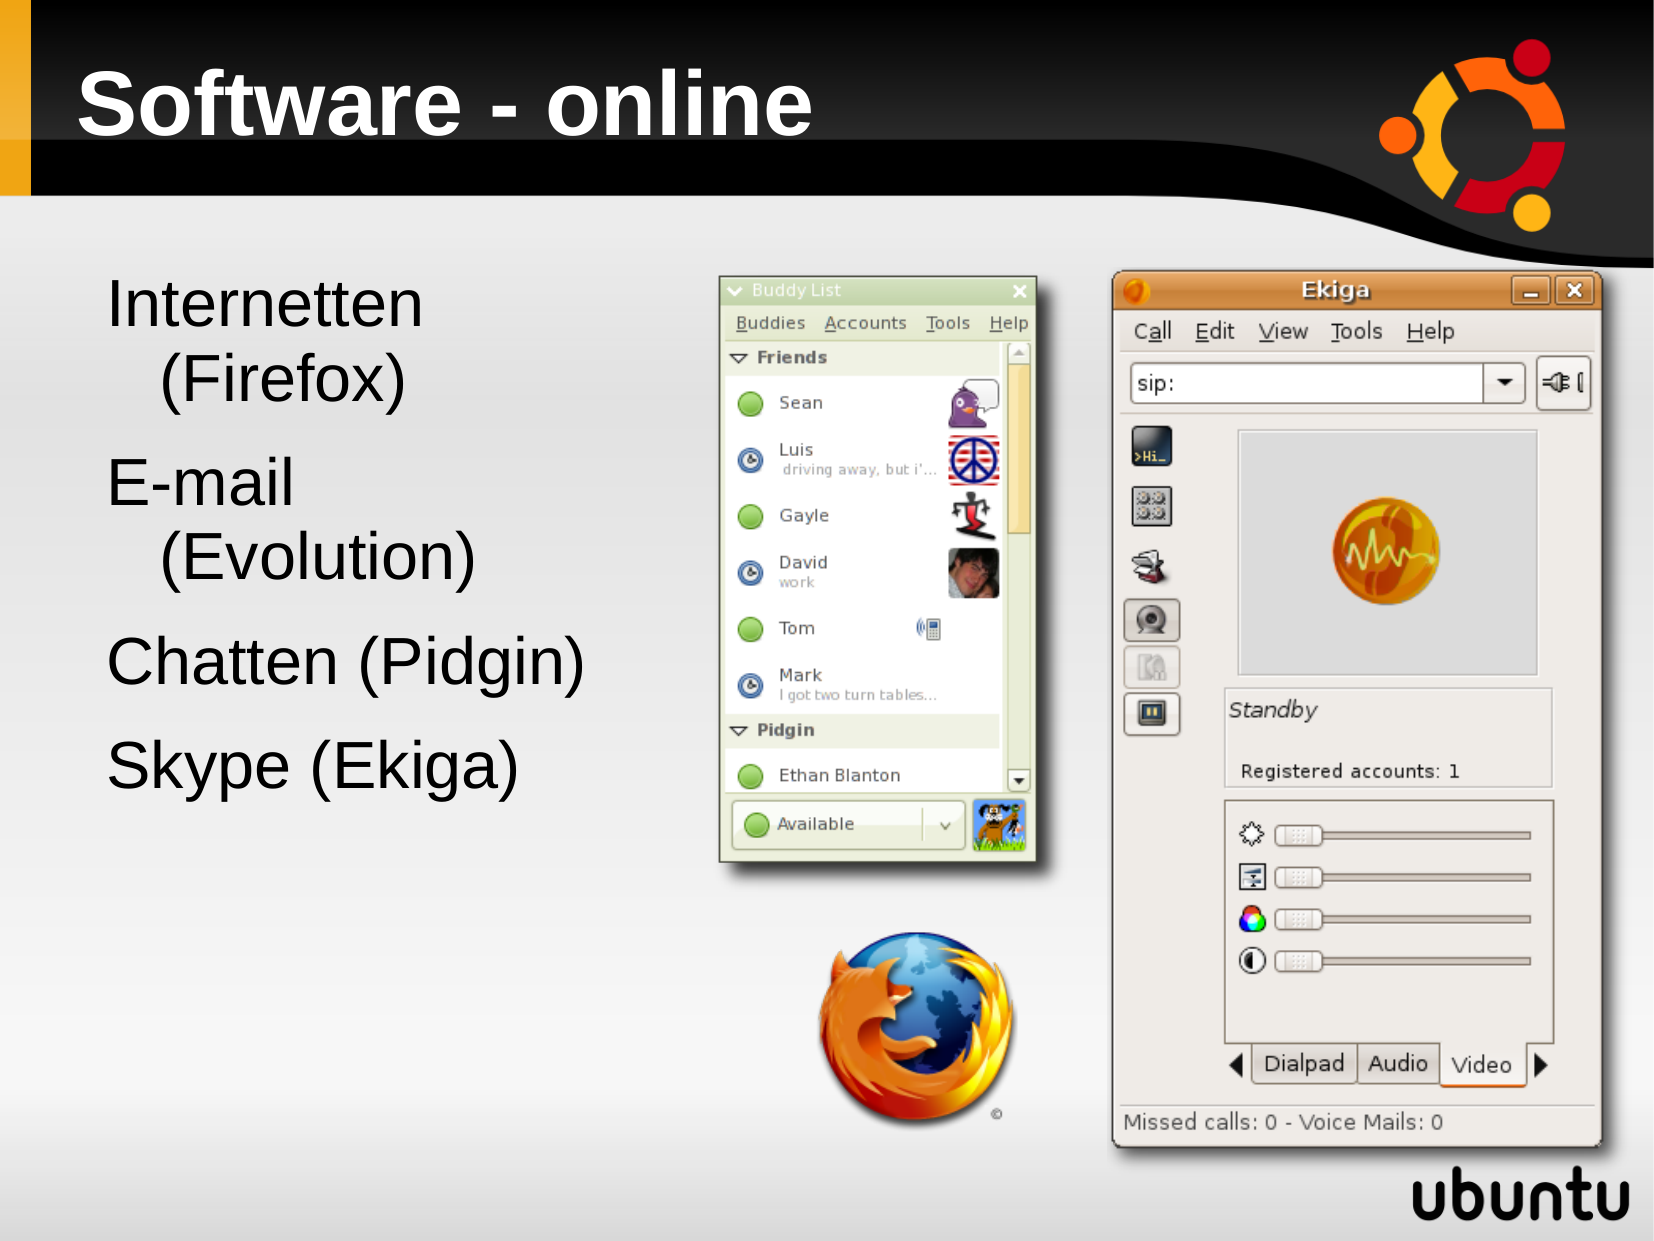

# Software - online
Internetten (Firefox)
E-mail (Evolution)
Chatten (Pidgin)
Skype (Ekiga)